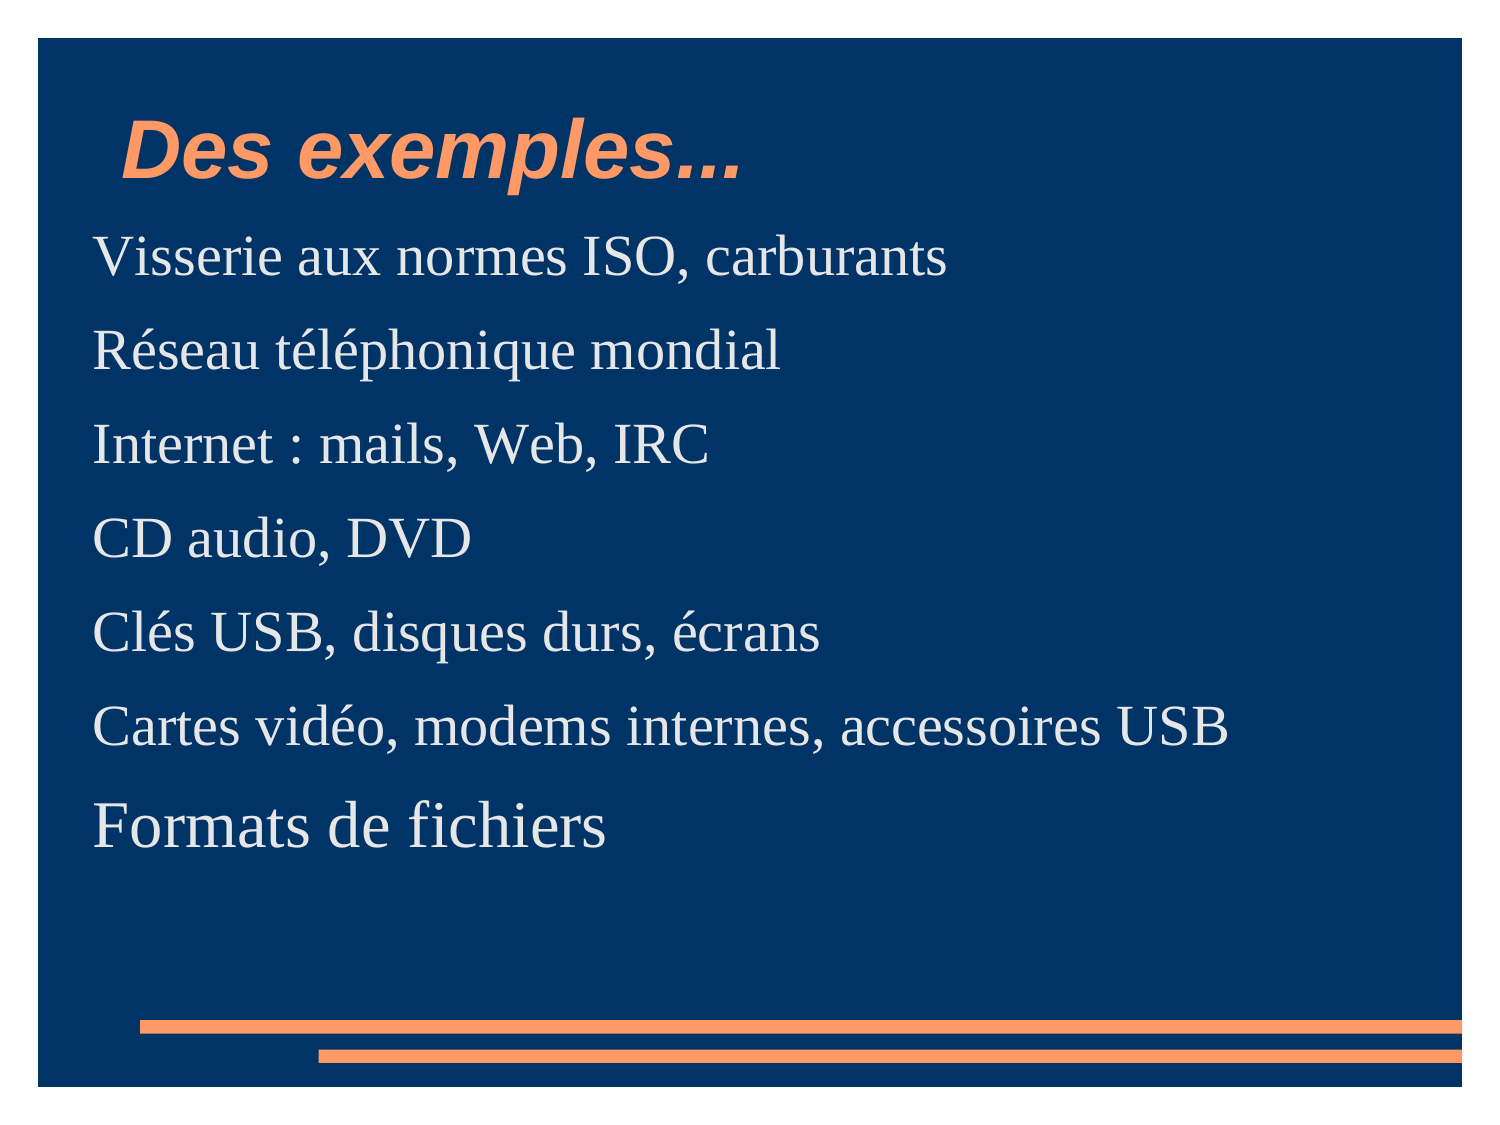

# Des exemples...
Visserie aux normes ISO, carburants
Réseau téléphonique mondial
Internet : mails, Web, IRC
CD audio, DVD
Clés USB, disques durs, écrans
Cartes vidéo, modems internes, accessoires USB
Formats de fichiers